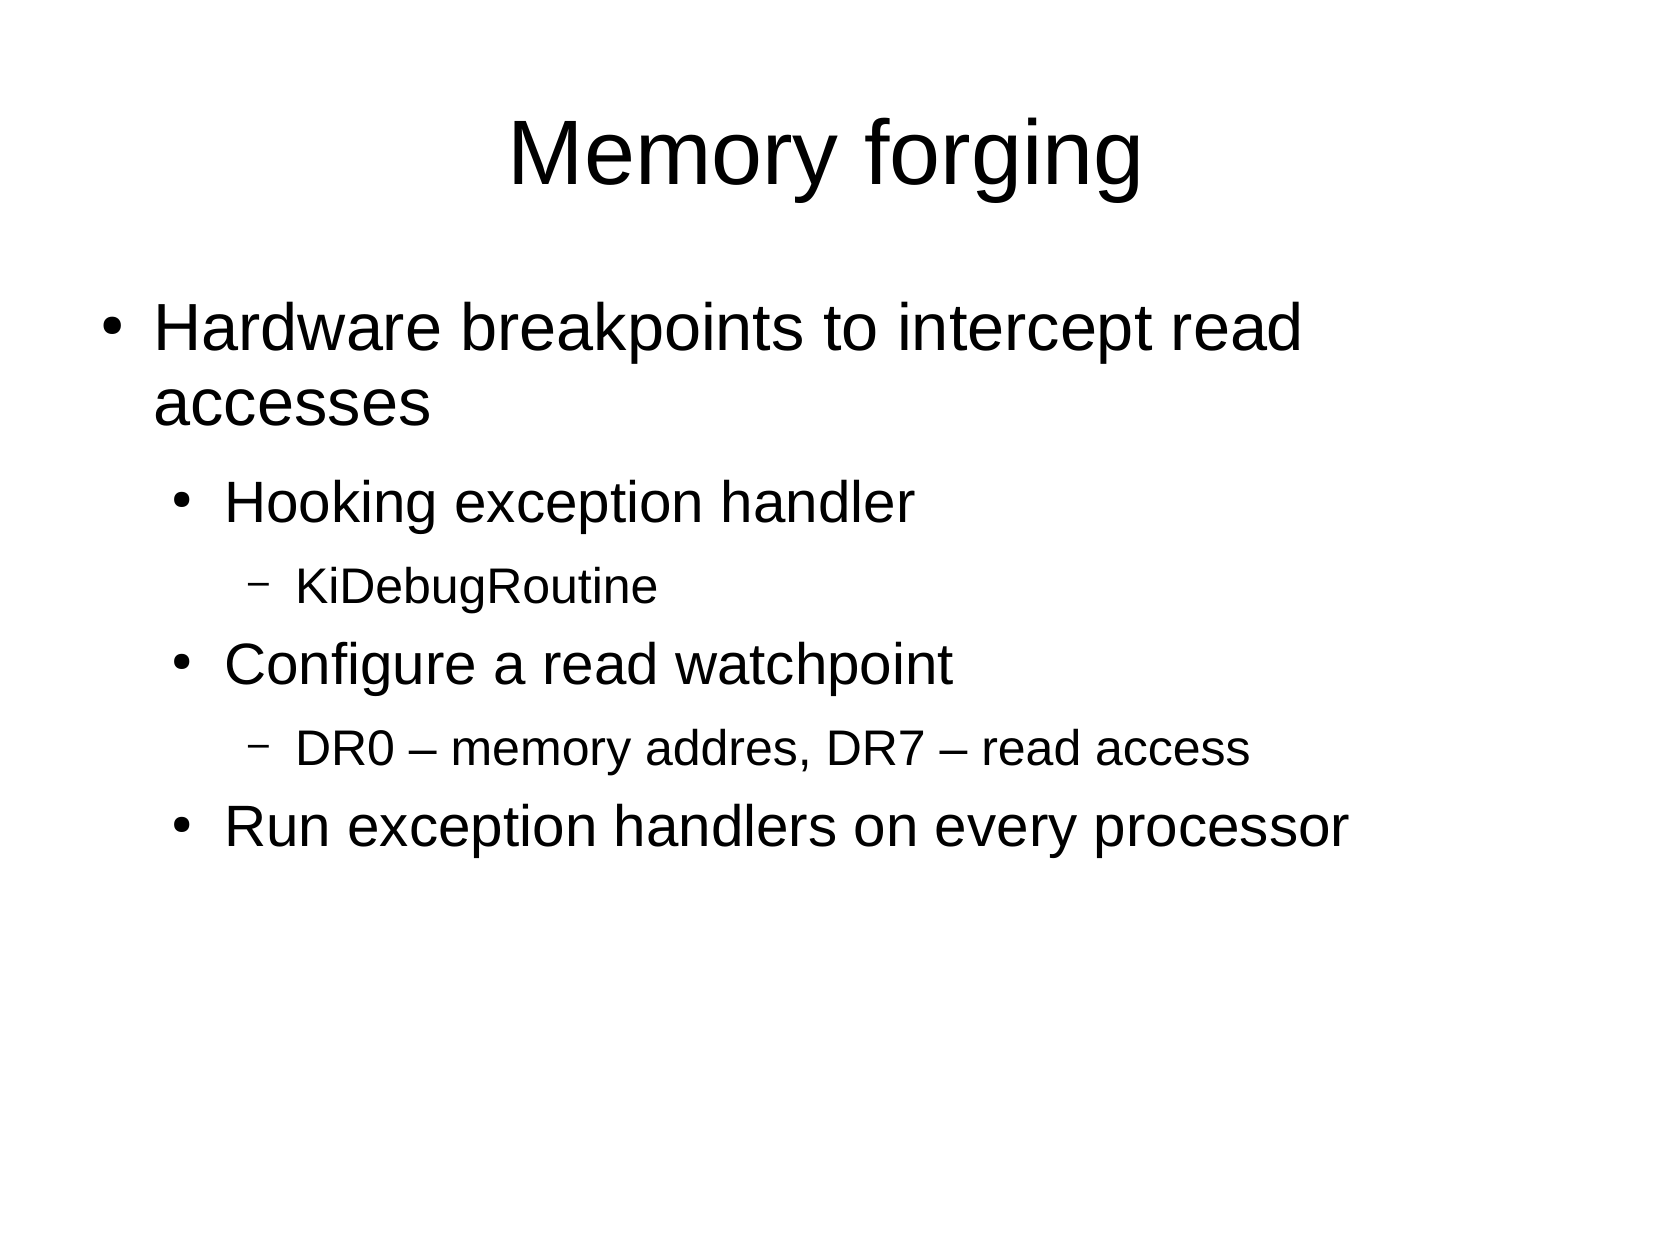

# Memory forging
Hardware breakpoints to intercept read accesses
Hooking exception handler
KiDebugRoutine
Configure a read watchpoint
DR0 – memory addres, DR7 – read access
Run exception handlers on every processor